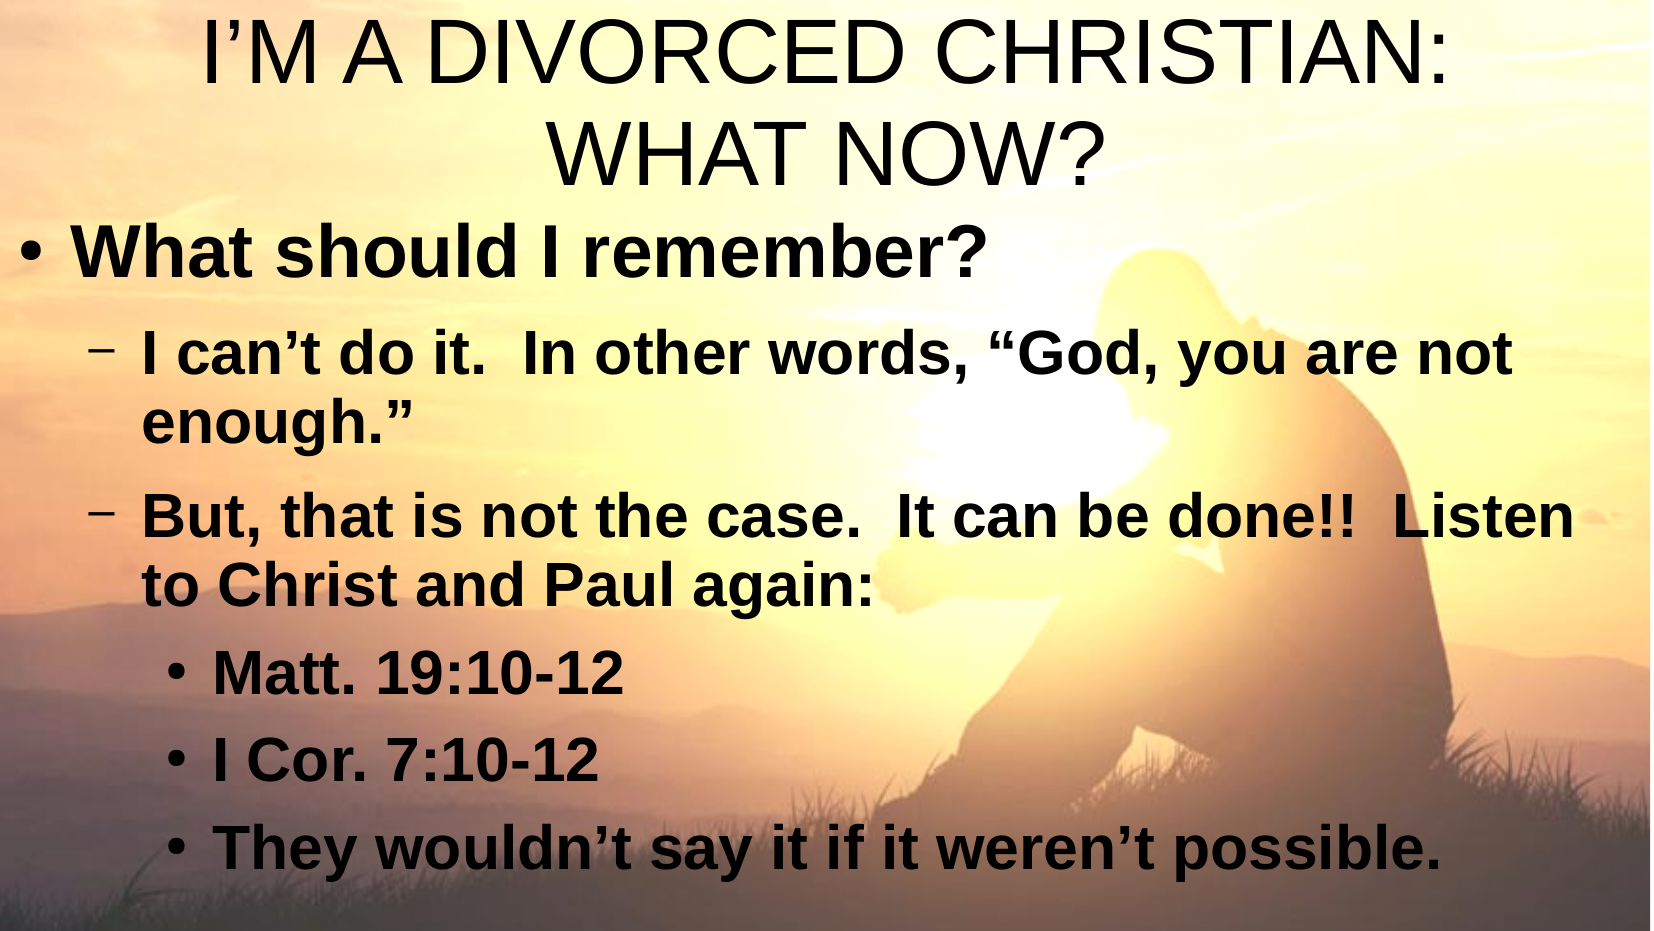

# I’M A DIVORCED CHRISTIAN: WHAT NOW?
What should I remember?
I can’t do it. In other words, “God, you are not enough.”
But, that is not the case. It can be done!! Listen to Christ and Paul again:
Matt. 19:10-12
I Cor. 7:10-12
They wouldn’t say it if it weren’t possible.